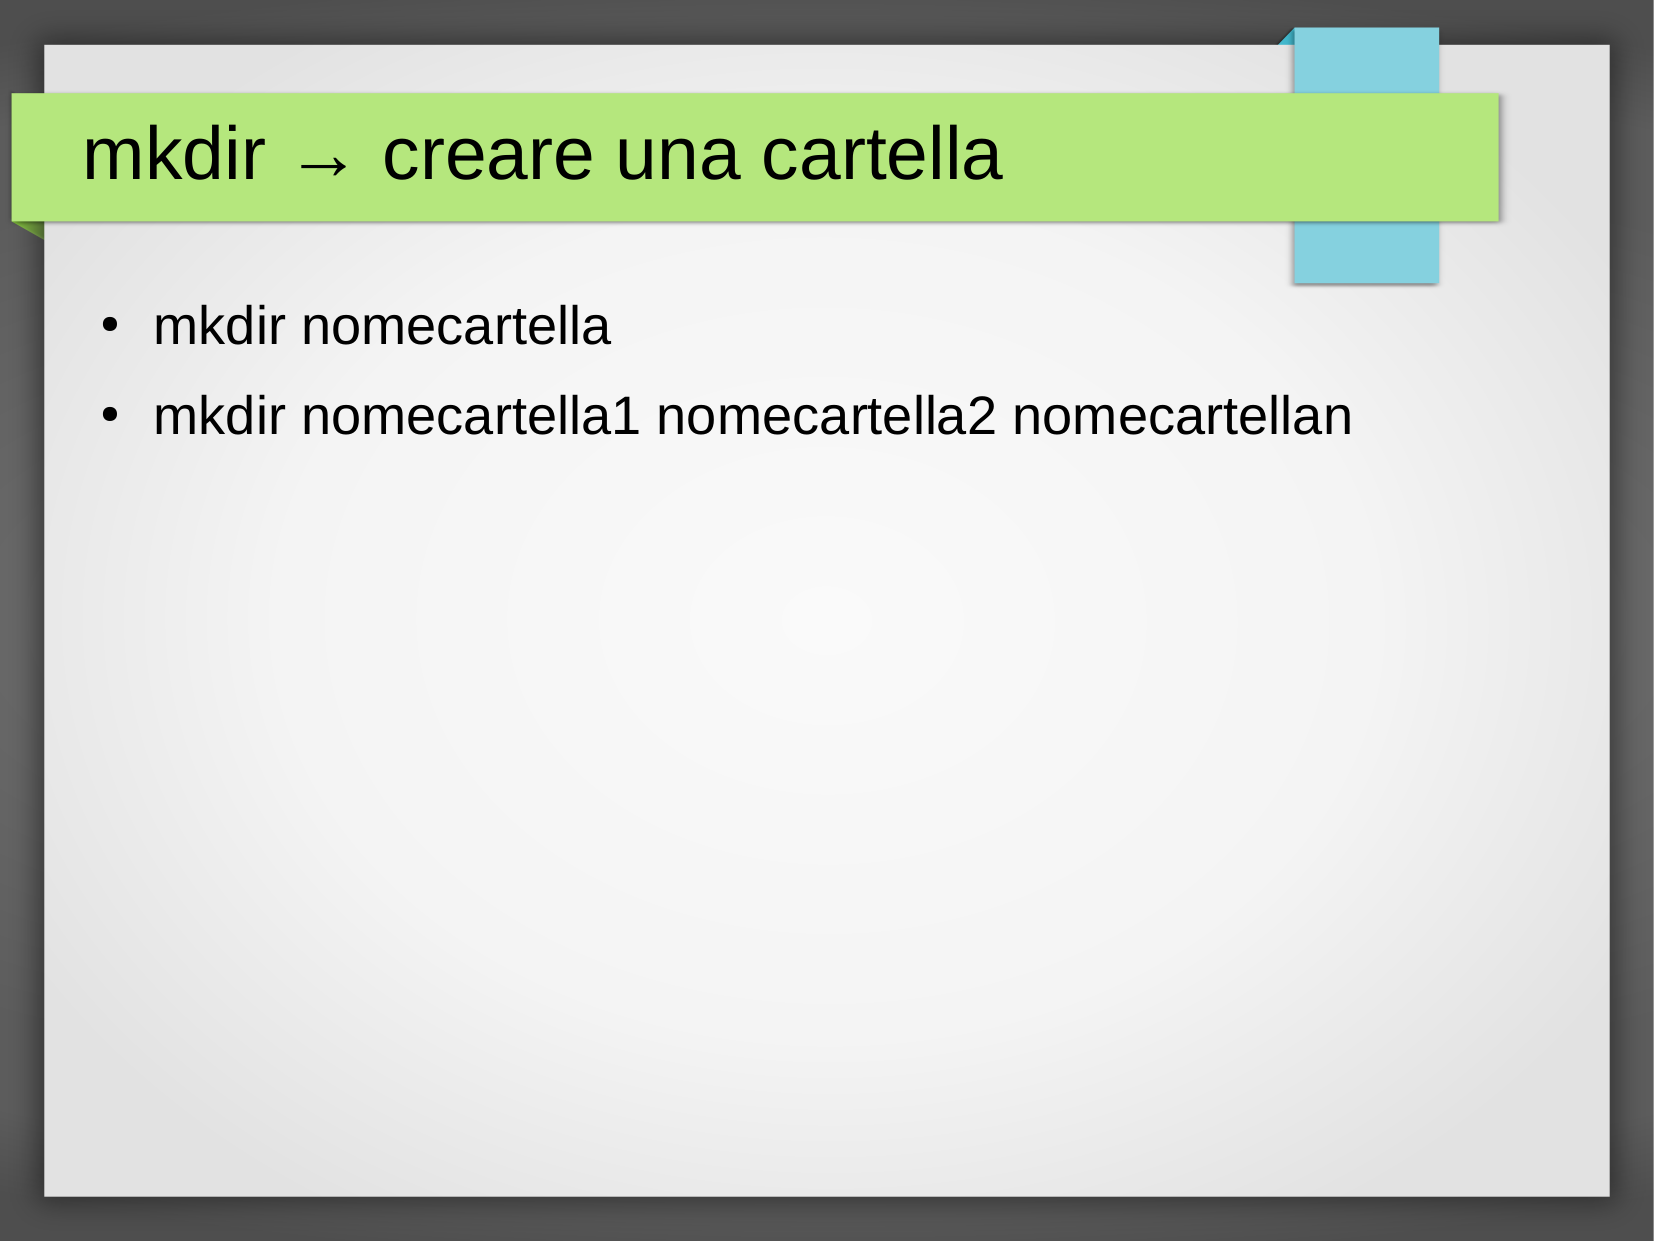

# mkdir → creare una cartella
mkdir nomecartella
mkdir nomecartella1 nomecartella2 nomecartellan